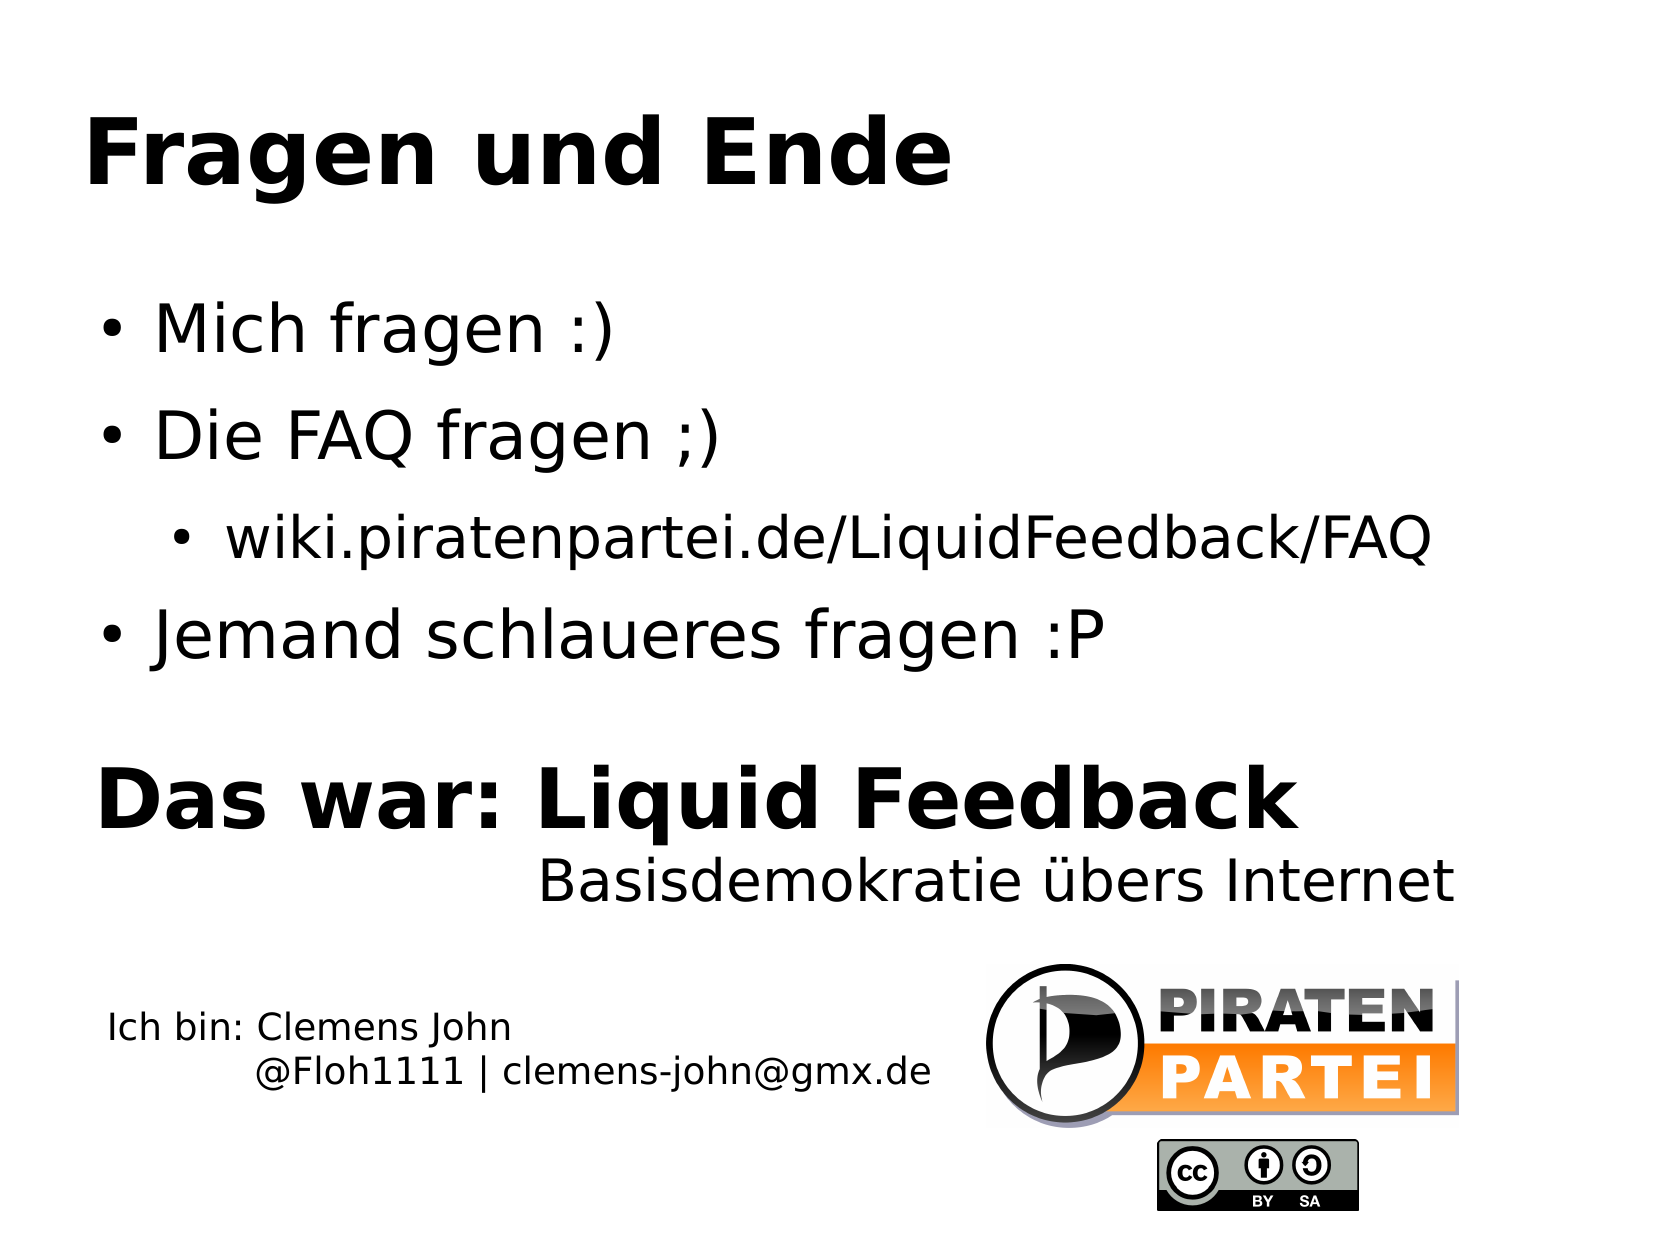

# Fragen und Ende
Mich fragen :)
Die FAQ fragen ;)
wiki.piratenpartei.de/LiquidFeedback/FAQ
Jemand schlaueres fragen :P
Das war: Liquid Feedback
Basisdemokratie übers Internet
Ich bin: Clemens John
		@Floh1111 | clemens-john@gmx.de